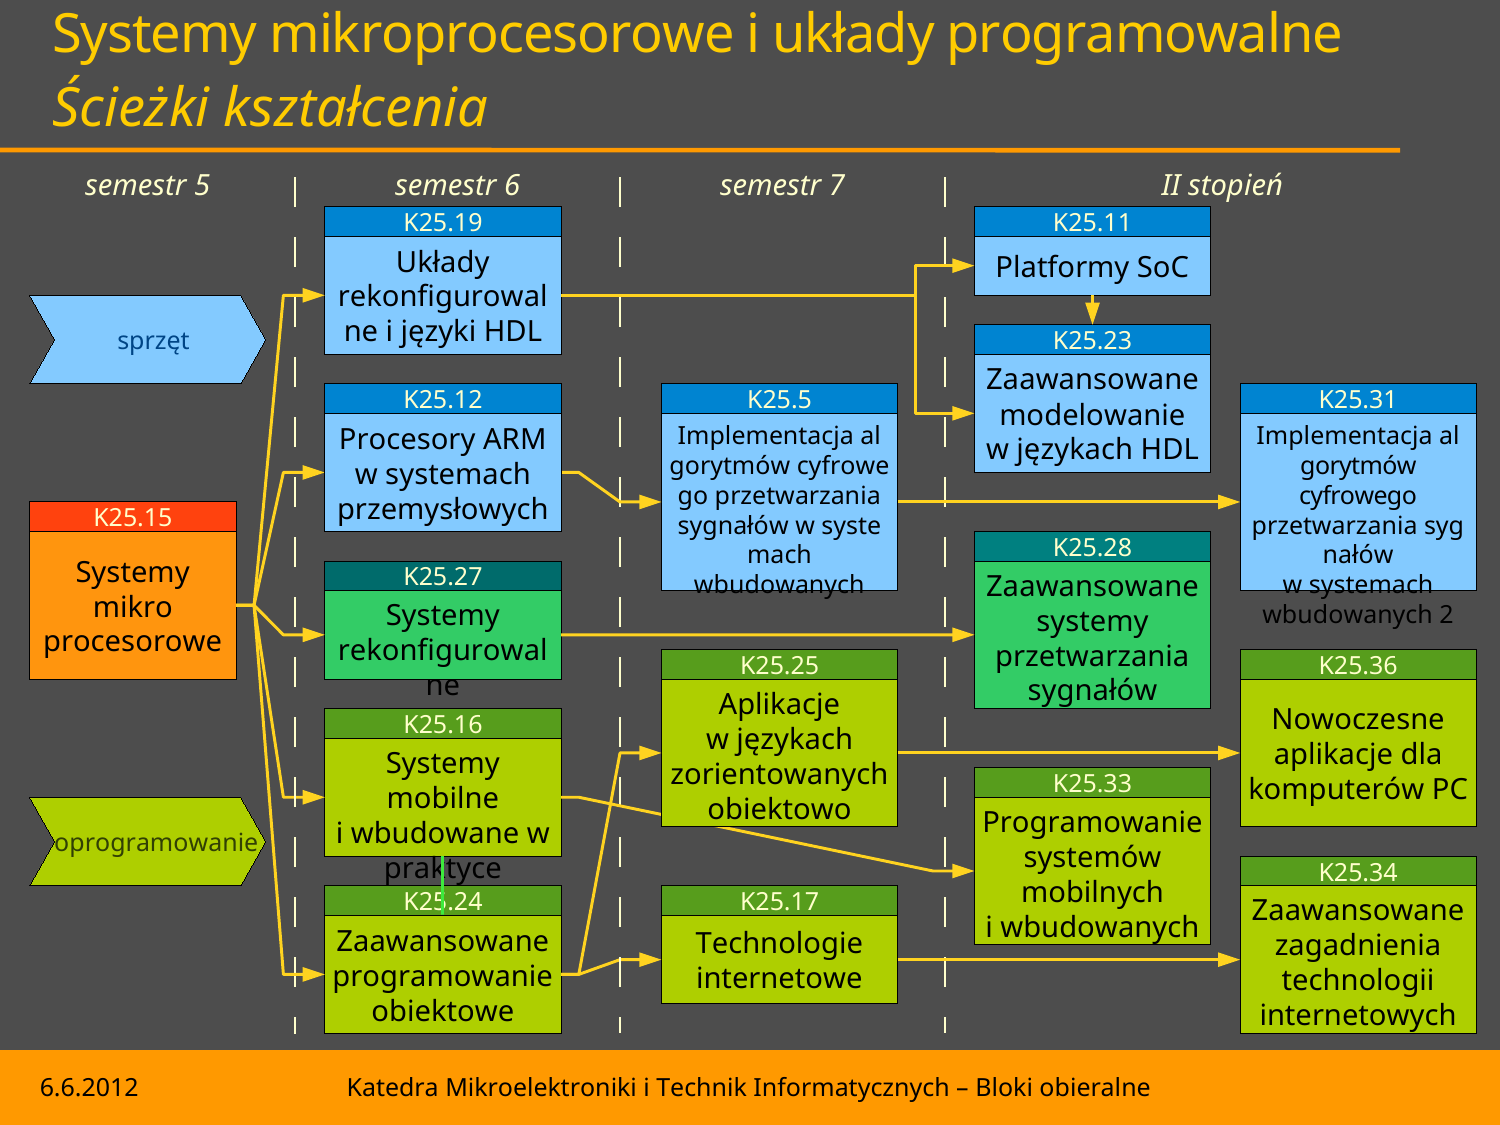

# Systemy mikroprocesorowe i układy programowalne Ścieżki kształcenia
semestr 6
semestr 7
II stopień
semestr 5
K25.11
K25.19
Platformy SoC
Układy rekonfigurowalne i języki HDL
sprzęt
K25.23
Zaawansowane modelowanie
w językach HDL
K25.12
K25.5
K25.31
Procesory ARM w systemach przemysłowych
Implementacja al­gorytmów cyfrowe­go przetwarzania sygnałów w syste­mach wbudowanych
Implementacja al­gorytmów cyfrowego przetwarzania syg­nałów w systemach wbudowanych 2
K25.15
K25.28
Systemy mikro­procesorowe
Zaawansowane systemy przetwarzania sygnałów
K25.27
Systemy rekonfigurowalne
K25.25
K25.36
Aplikacje w językach zorientowanych obiektowo
Nowoczesne aplikacje dla komputerów PC
K25.16
Systemy mobilne i wbudowane w praktyce
K25.33
Programowanie systemów mobilnych i wbudowanych
oprogramowanie
K25.34
K25.24
K25.17
Zaawansowane zagadnienia technologii internetowych
Zaawansowane programowanie obiektowe
Technologie internetowe
6.6.2012
Katedra Mikroelektroniki i Technik Informatycznych – Bloki obieralne